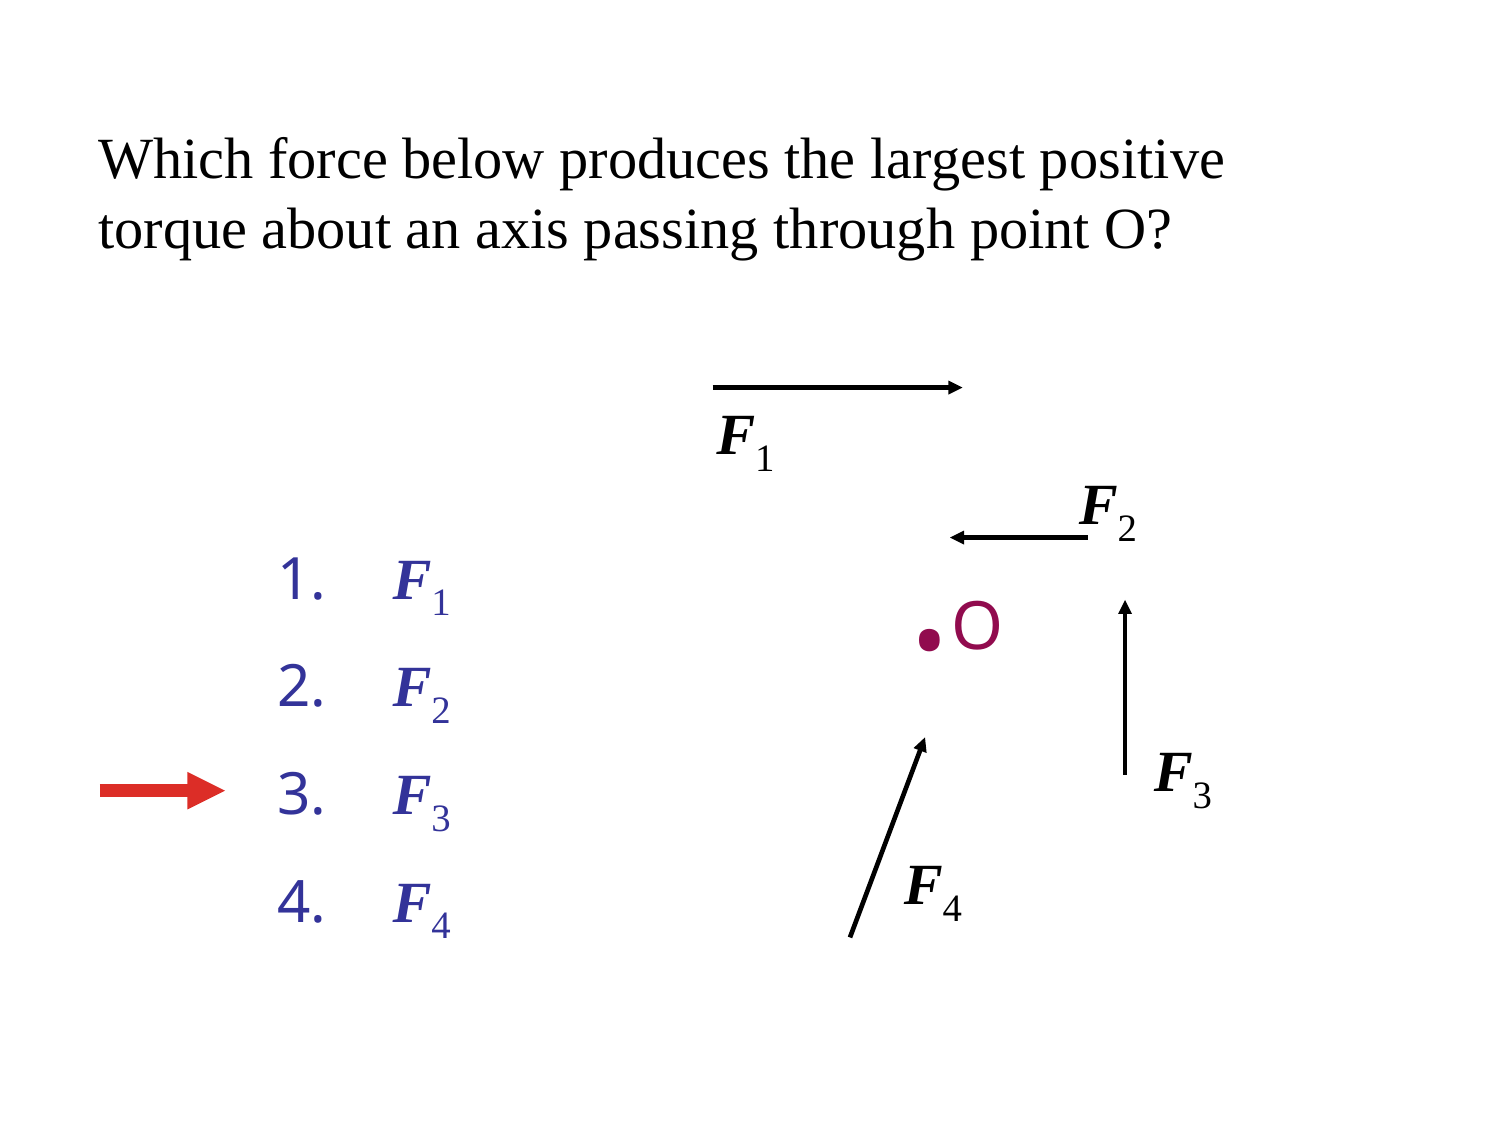

Which force below produces the largest positive torque about an axis passing through point O?
F1
F2
.O
# F1
 F2
 F3
 F4
F3
F4